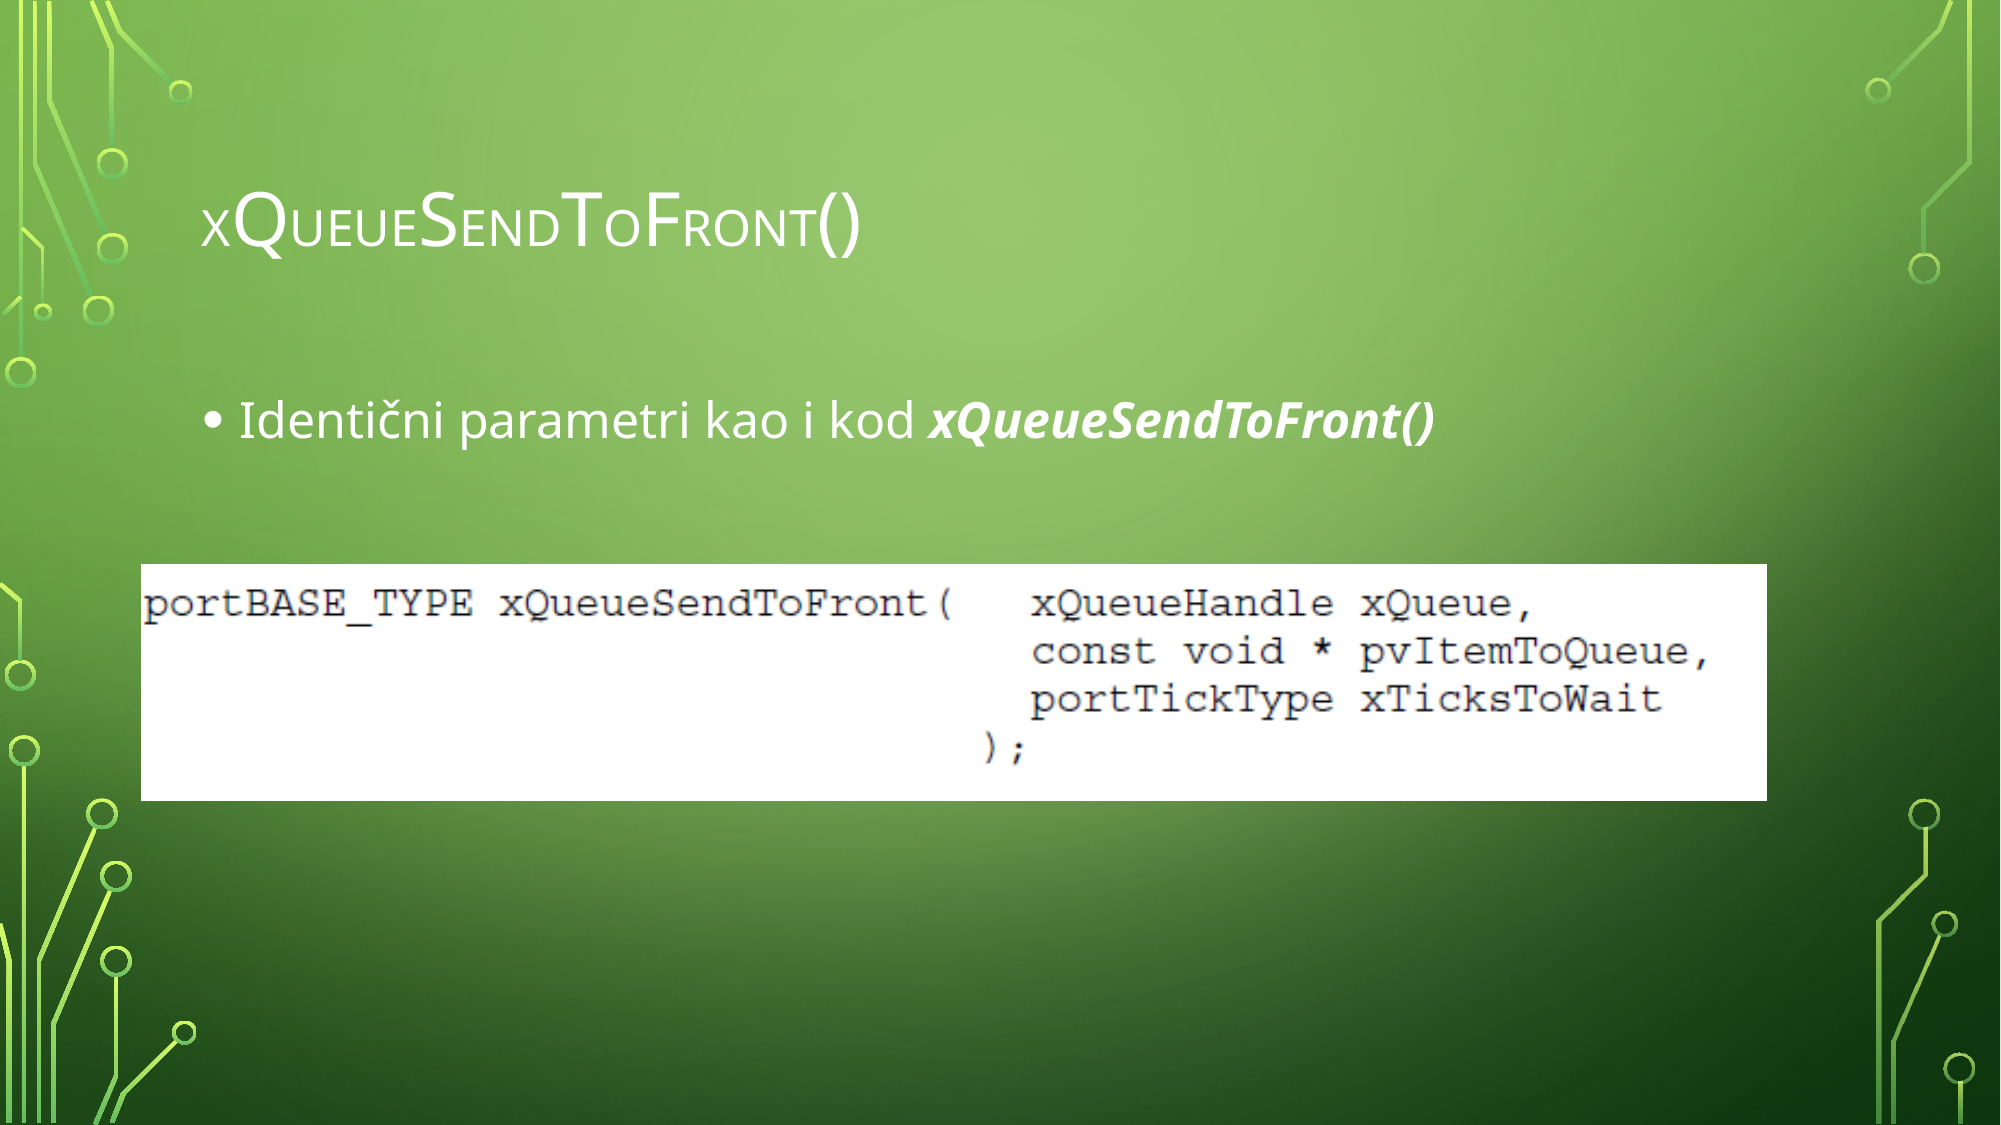

xQueueSendToFront()
Identični parametri kao i kod xQueueSendToFront()